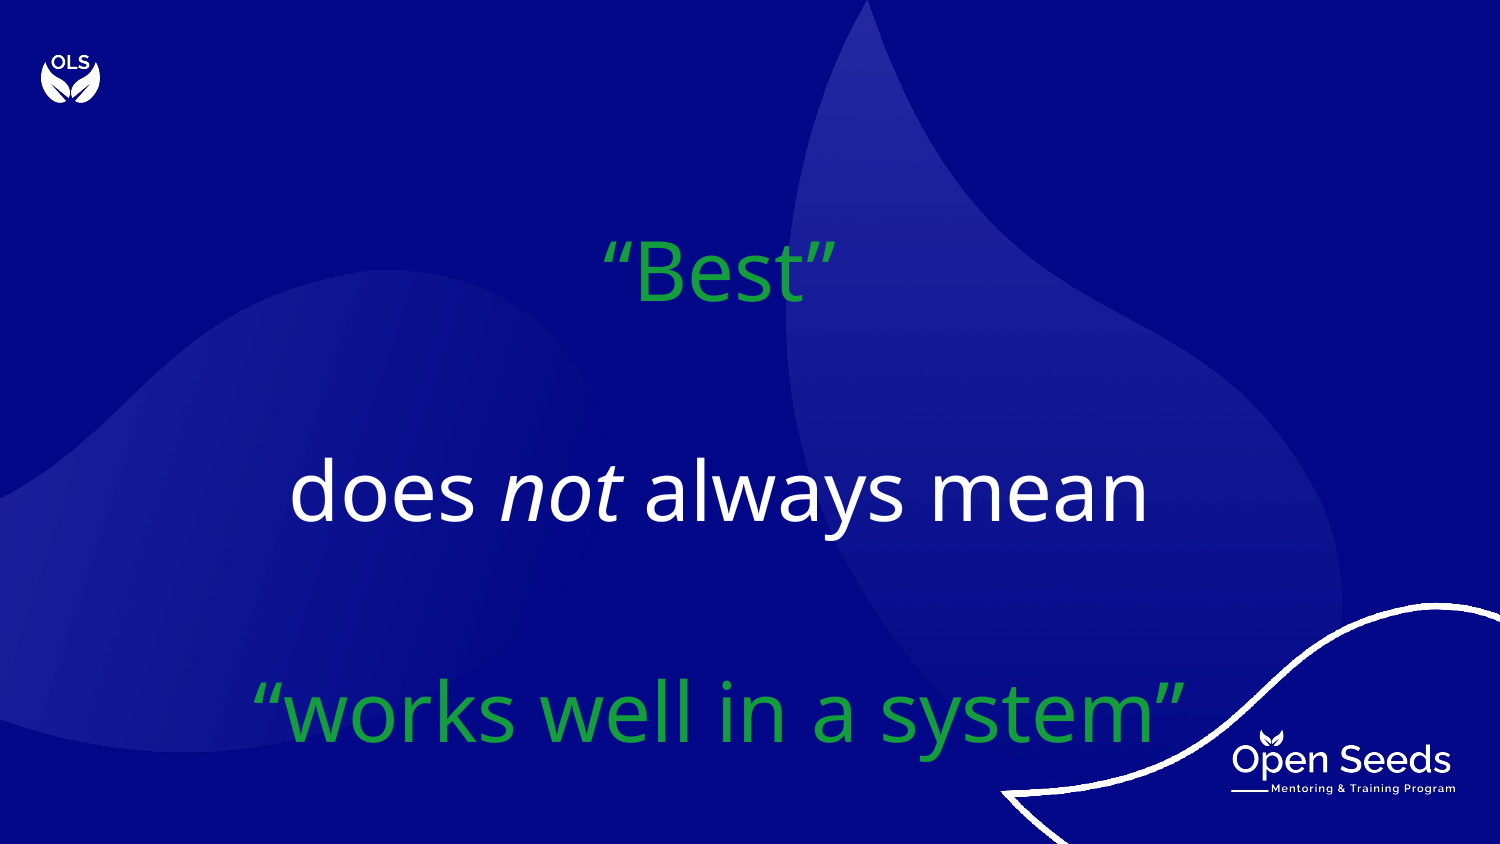

# “Best”
does not always mean
“works well in a system”
open seeds
mentoring & training program